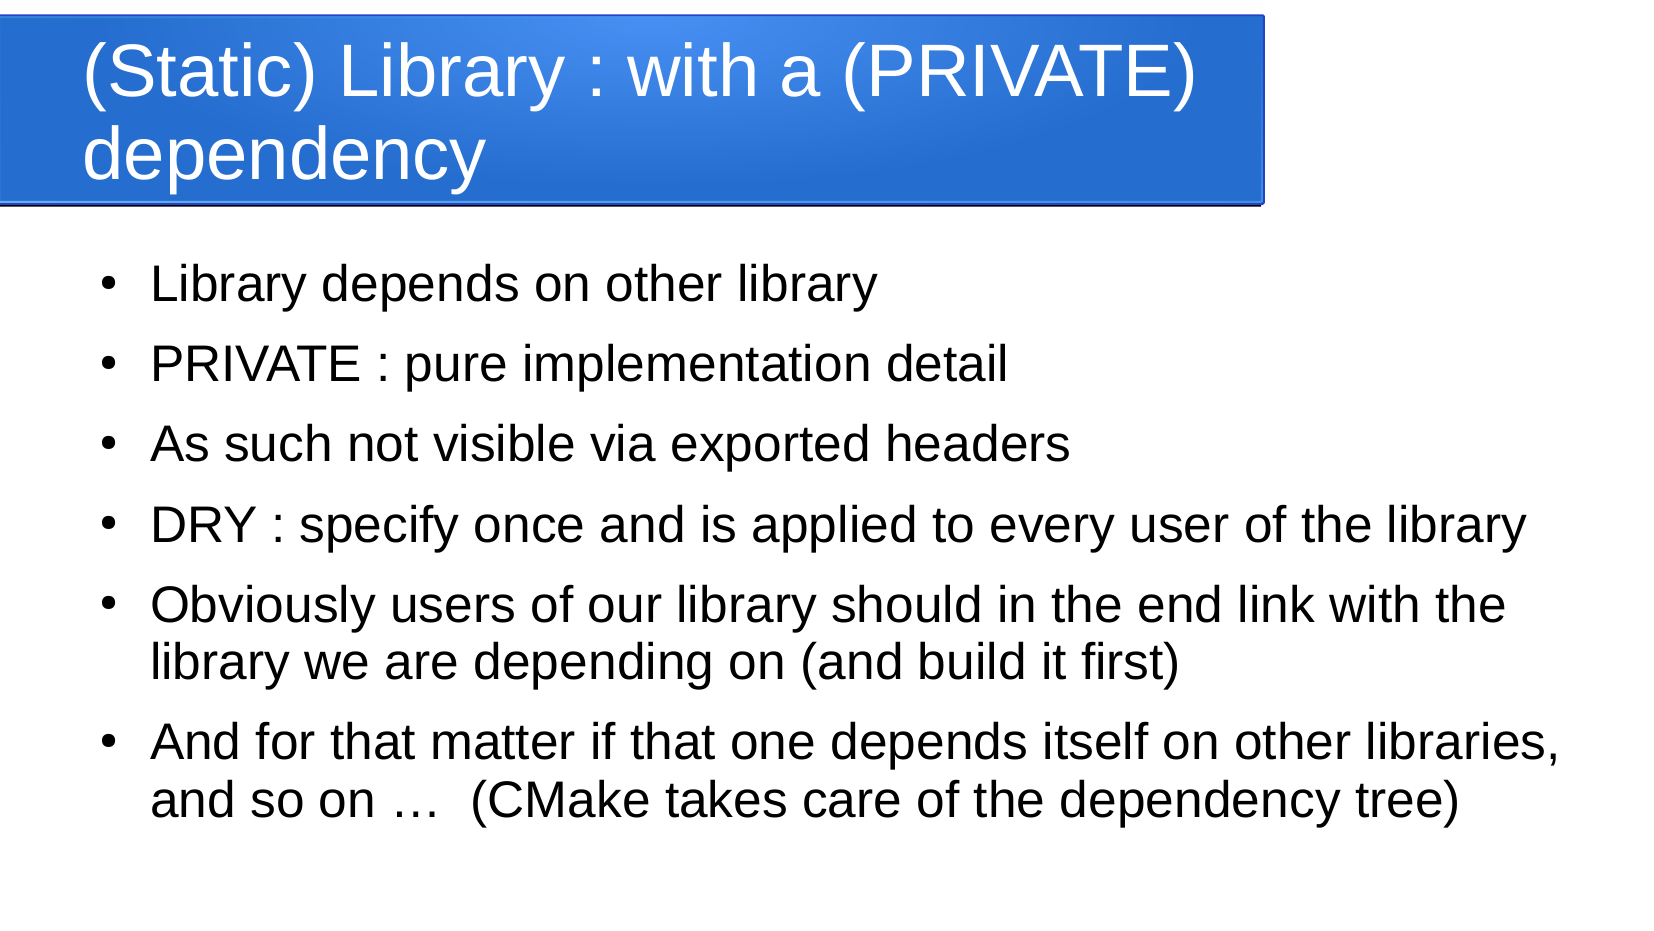

# (Static) Library : with a (PRIVATE) dependency
Library depends on other library
PRIVATE : pure implementation detail
As such not visible via exported headers
DRY : specify once and is applied to every user of the library
Obviously users of our library should in the end link with the library we are depending on (and build it first)
And for that matter if that one depends itself on other libraries, and so on … (CMake takes care of the dependency tree)